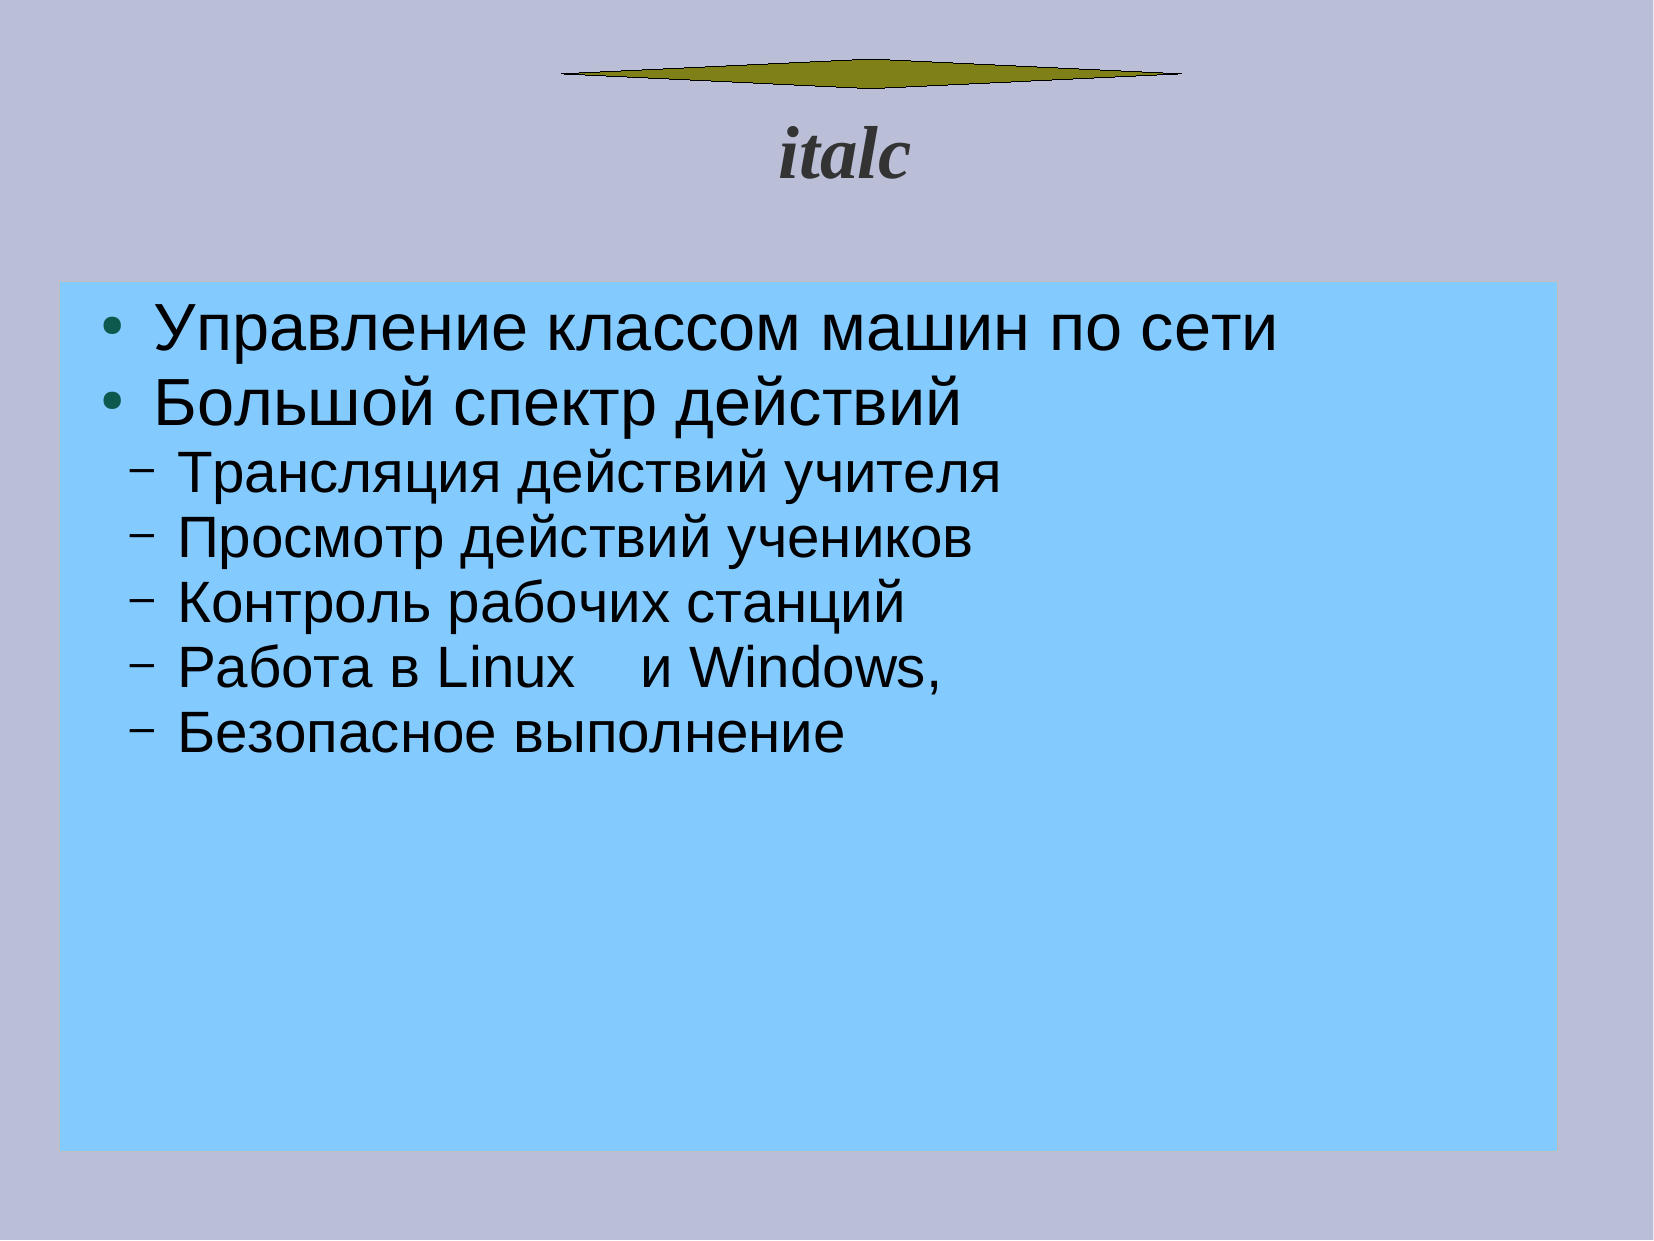

# italc
Управление классом машин по сети
Большой спектр действий
Трансляция действий учителя
Просмотр действий учеников
Контроль рабочих станций
Работа в Linux и Windows,
Безопасное выполнение